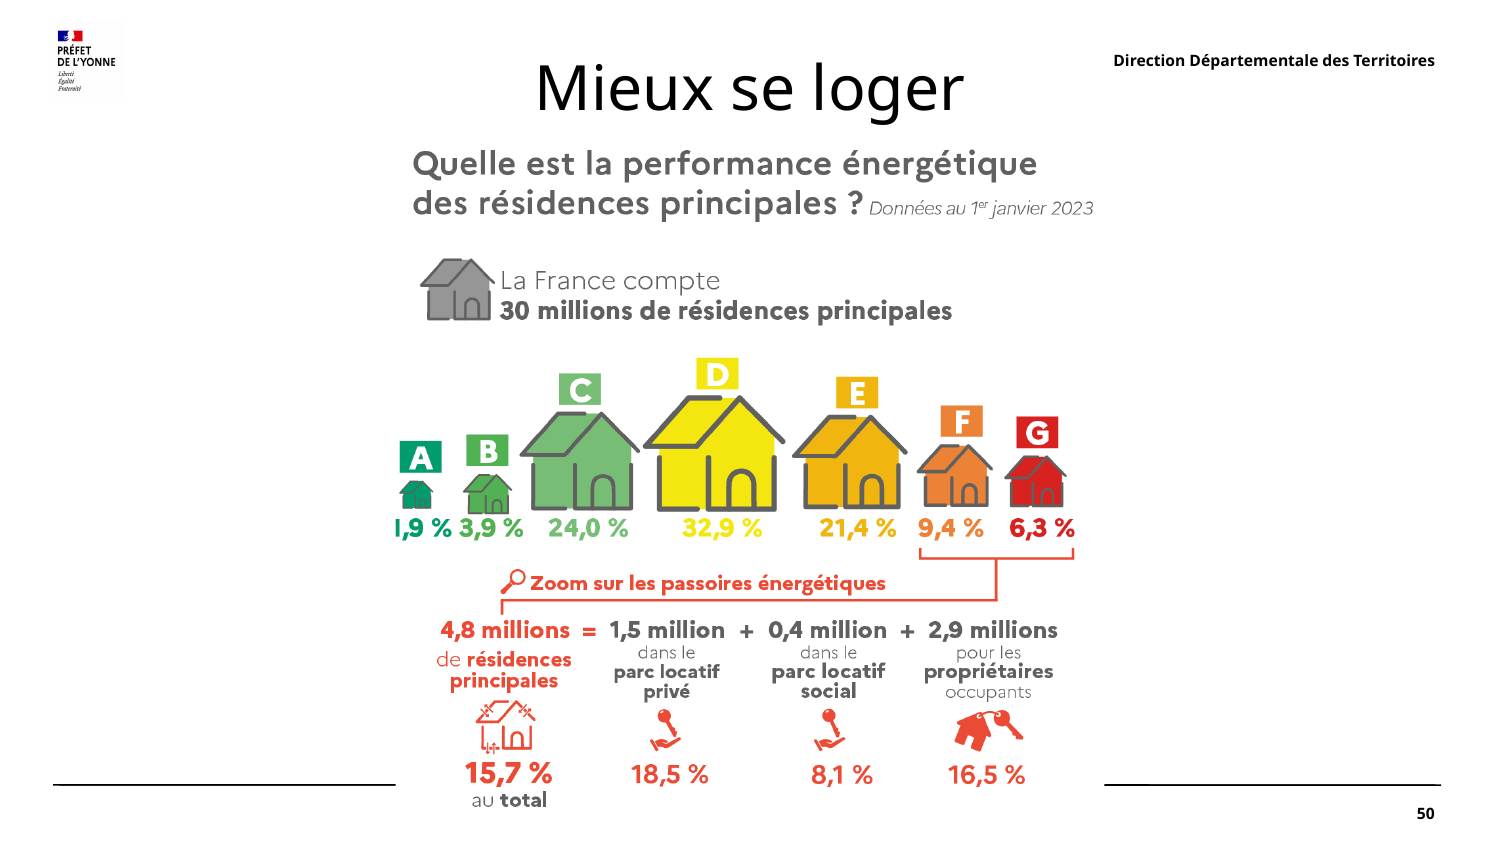

# Mieux se loger
Direction Départementale des Territoires
50